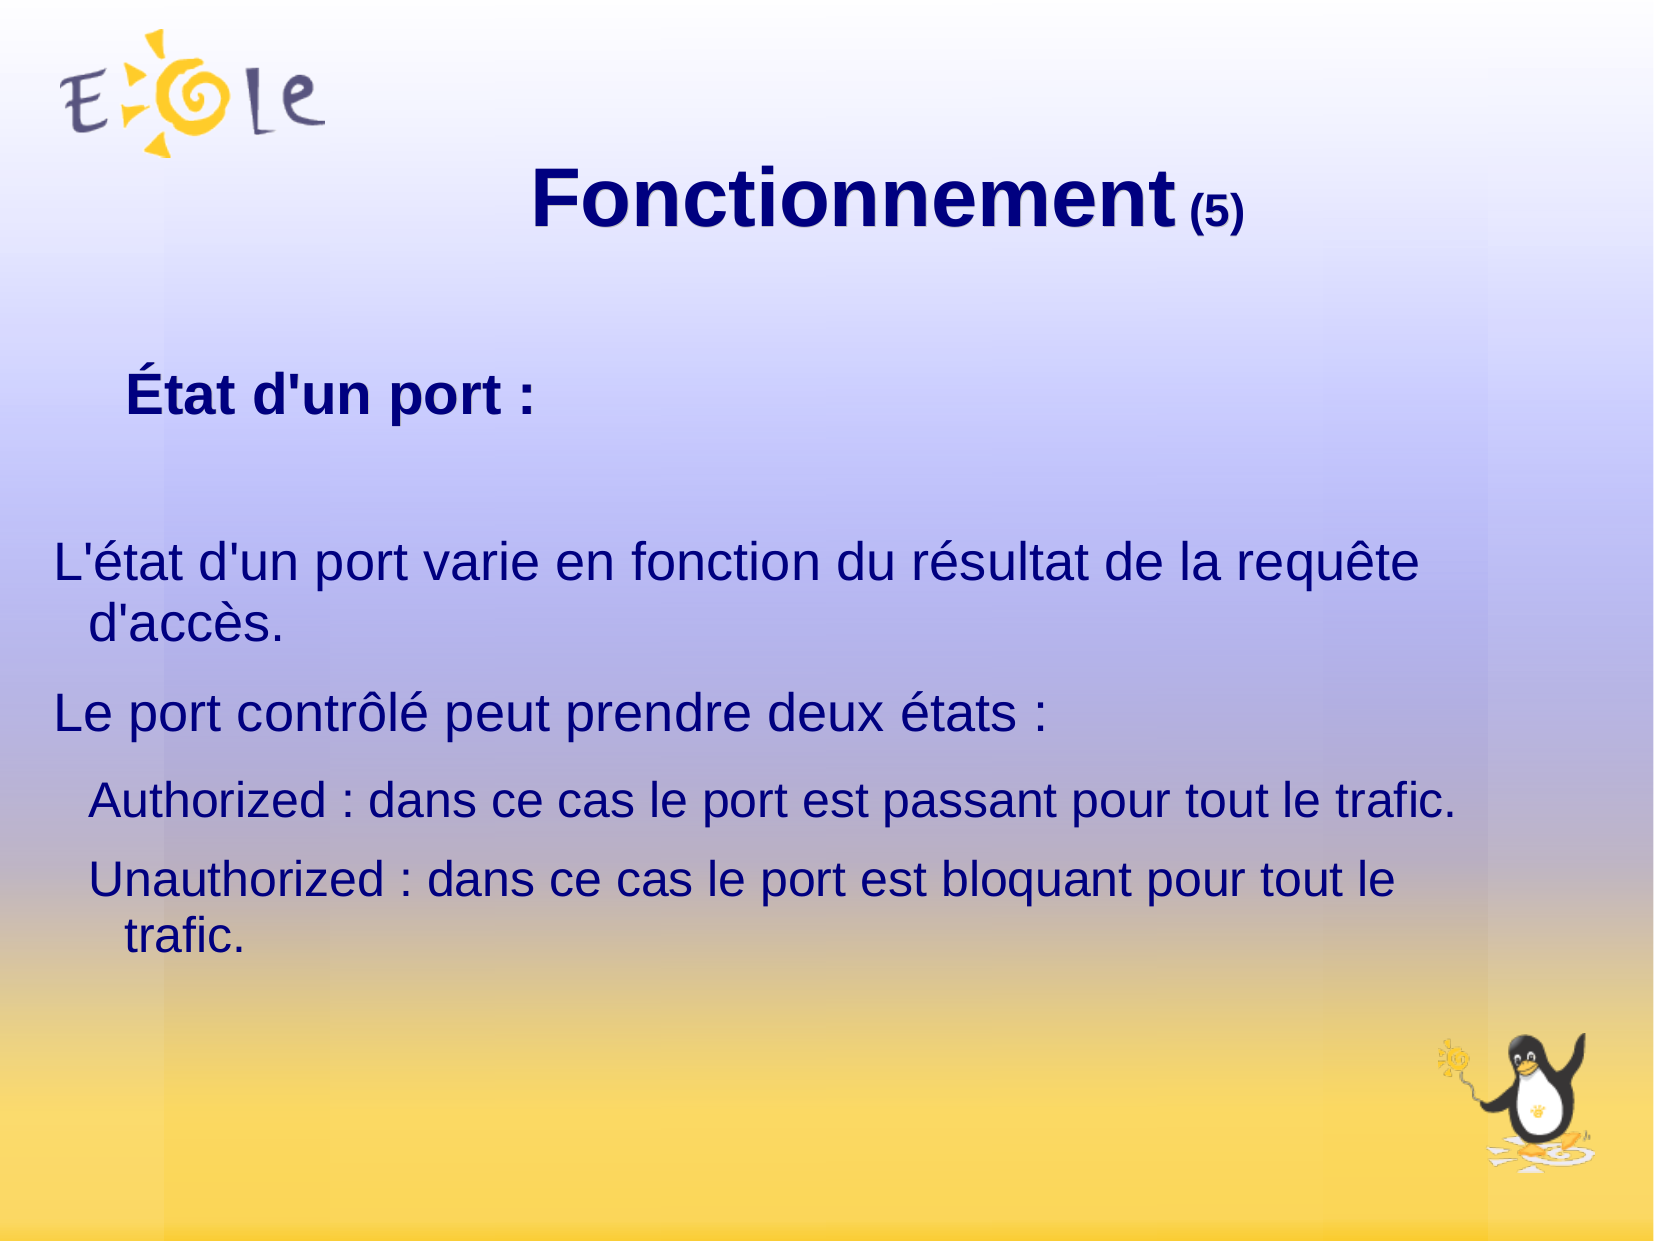

Fonctionnement (5)
#
État d'un port :
L'état d'un port varie en fonction du résultat de la requête d'accès.
Le port contrôlé peut prendre deux états :
Authorized : dans ce cas le port est passant pour tout le trafic.
Unauthorized : dans ce cas le port est bloquant pour tout le trafic.